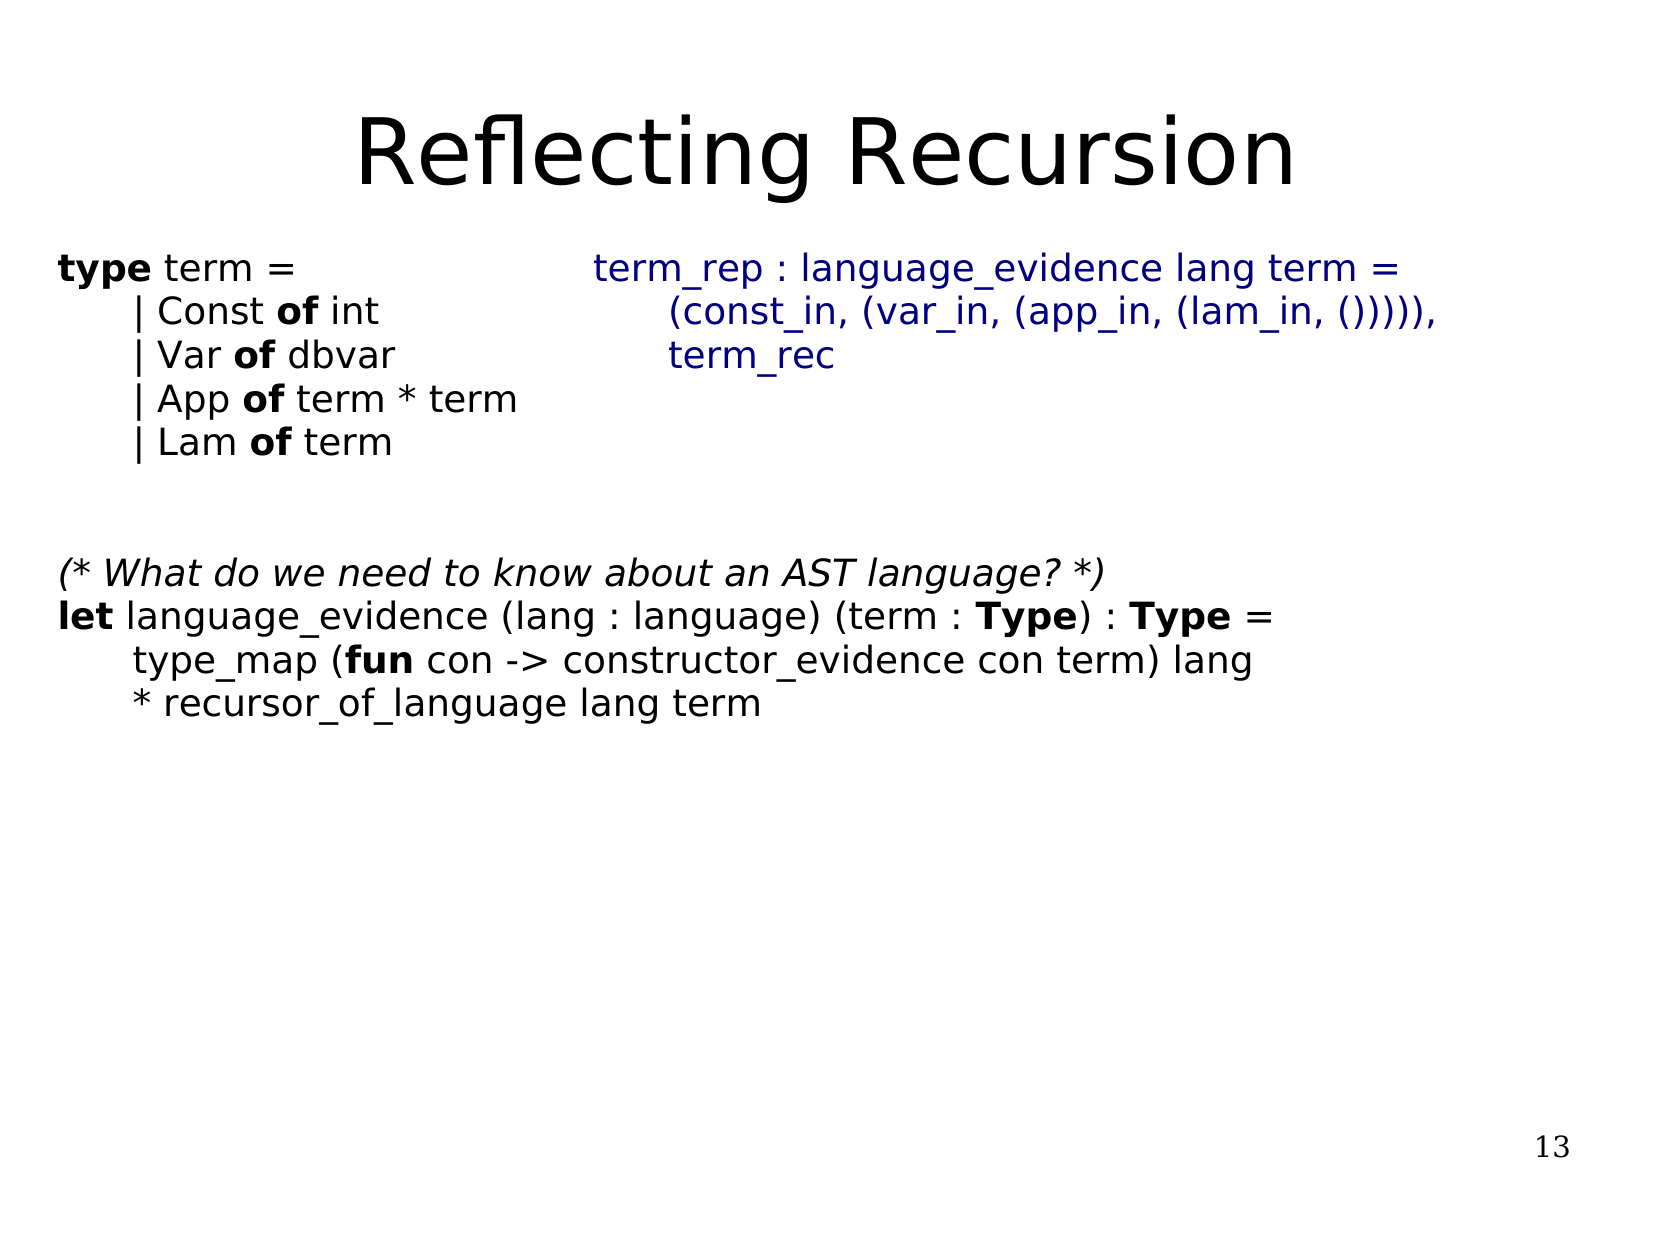

# Reflecting Recursion
type term =
	| Const of int
	| Var of dbvar
	| App of term * term
	| Lam of term
(* What do we need to know about an AST language? *)
let language_evidence (lang : language) (term : Type) : Type =
	type_map (fun con -> constructor_evidence con term) lang
	* recursor_of_language lang term
term_rep : language_evidence lang term =
	(const_in, (var_in, (app_in, (lam_in, ())))),
	term_rec
13